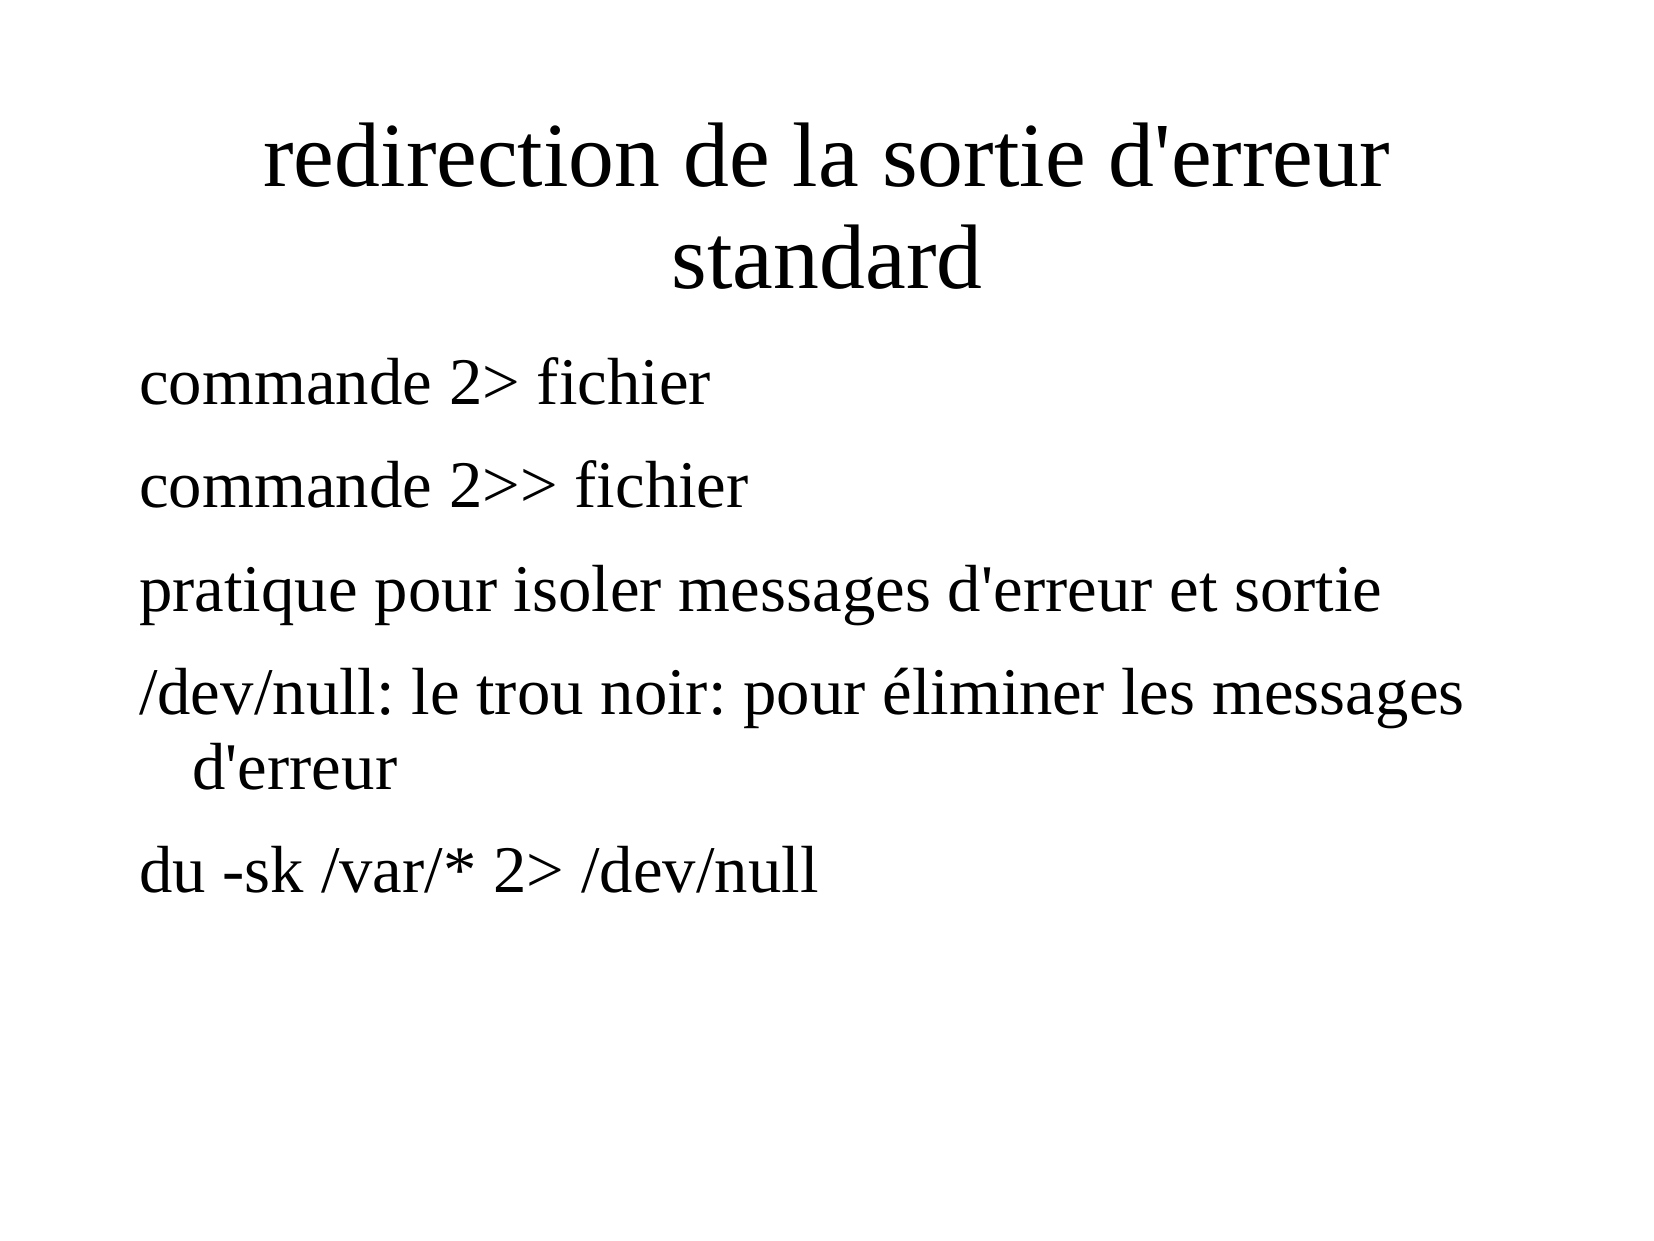

# redirection de la sortie d'erreur standard
commande 2> fichier
commande 2>> fichier
pratique pour isoler messages d'erreur et sortie
/dev/null: le trou noir: pour éliminer les messages d'erreur
du -sk /var/* 2> /dev/null